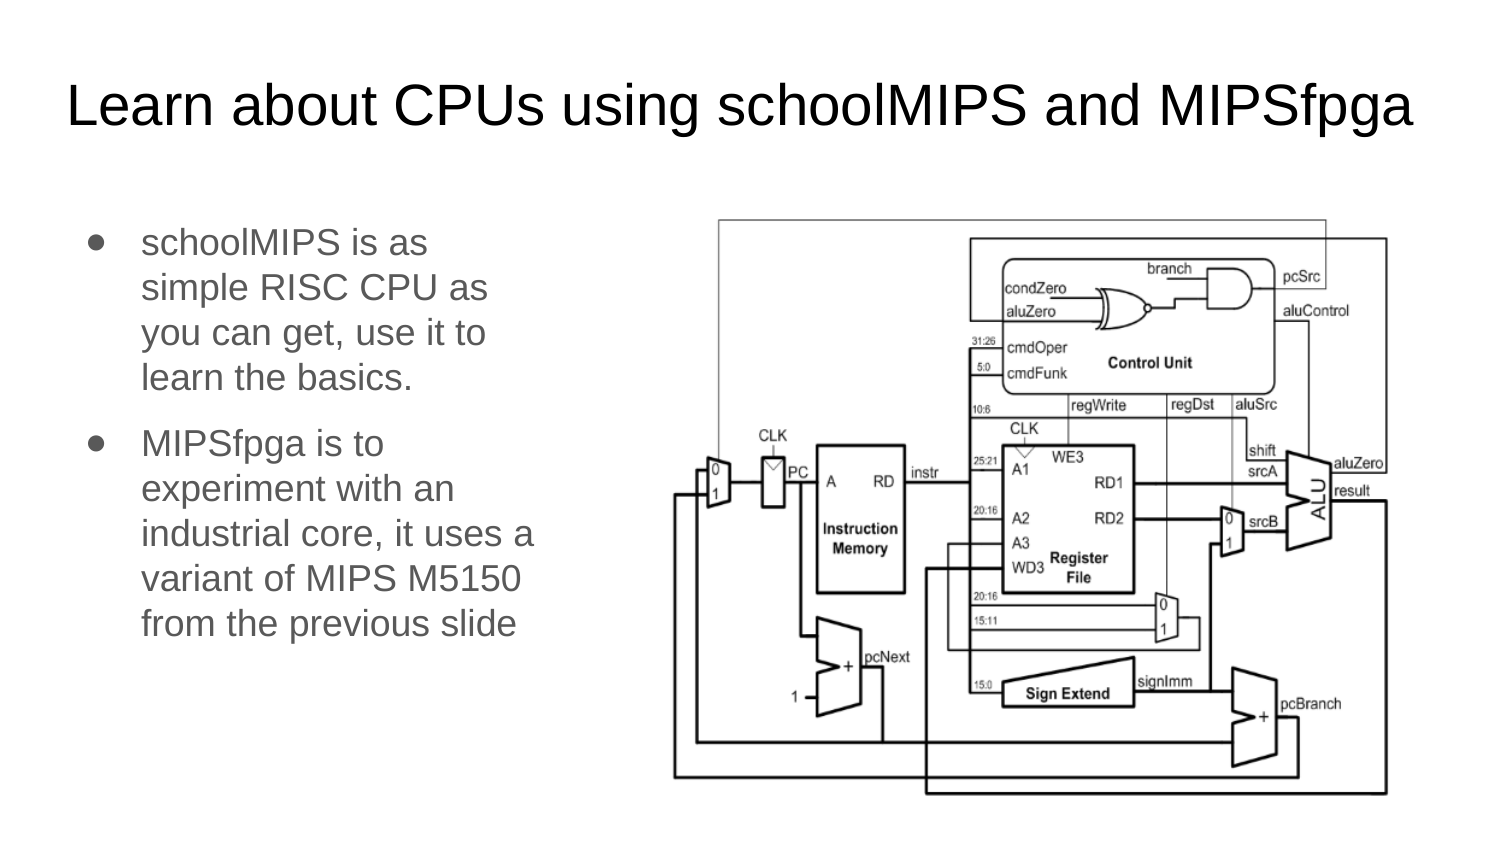

# Learn about CPUs using schoolMIPS and MIPSfpga
schoolMIPS is as simple RISC CPU as you can get, use it to learn the basics.
MIPSfpga is to experiment with an industrial core, it uses a variant of MIPS M5150 from the previous slide